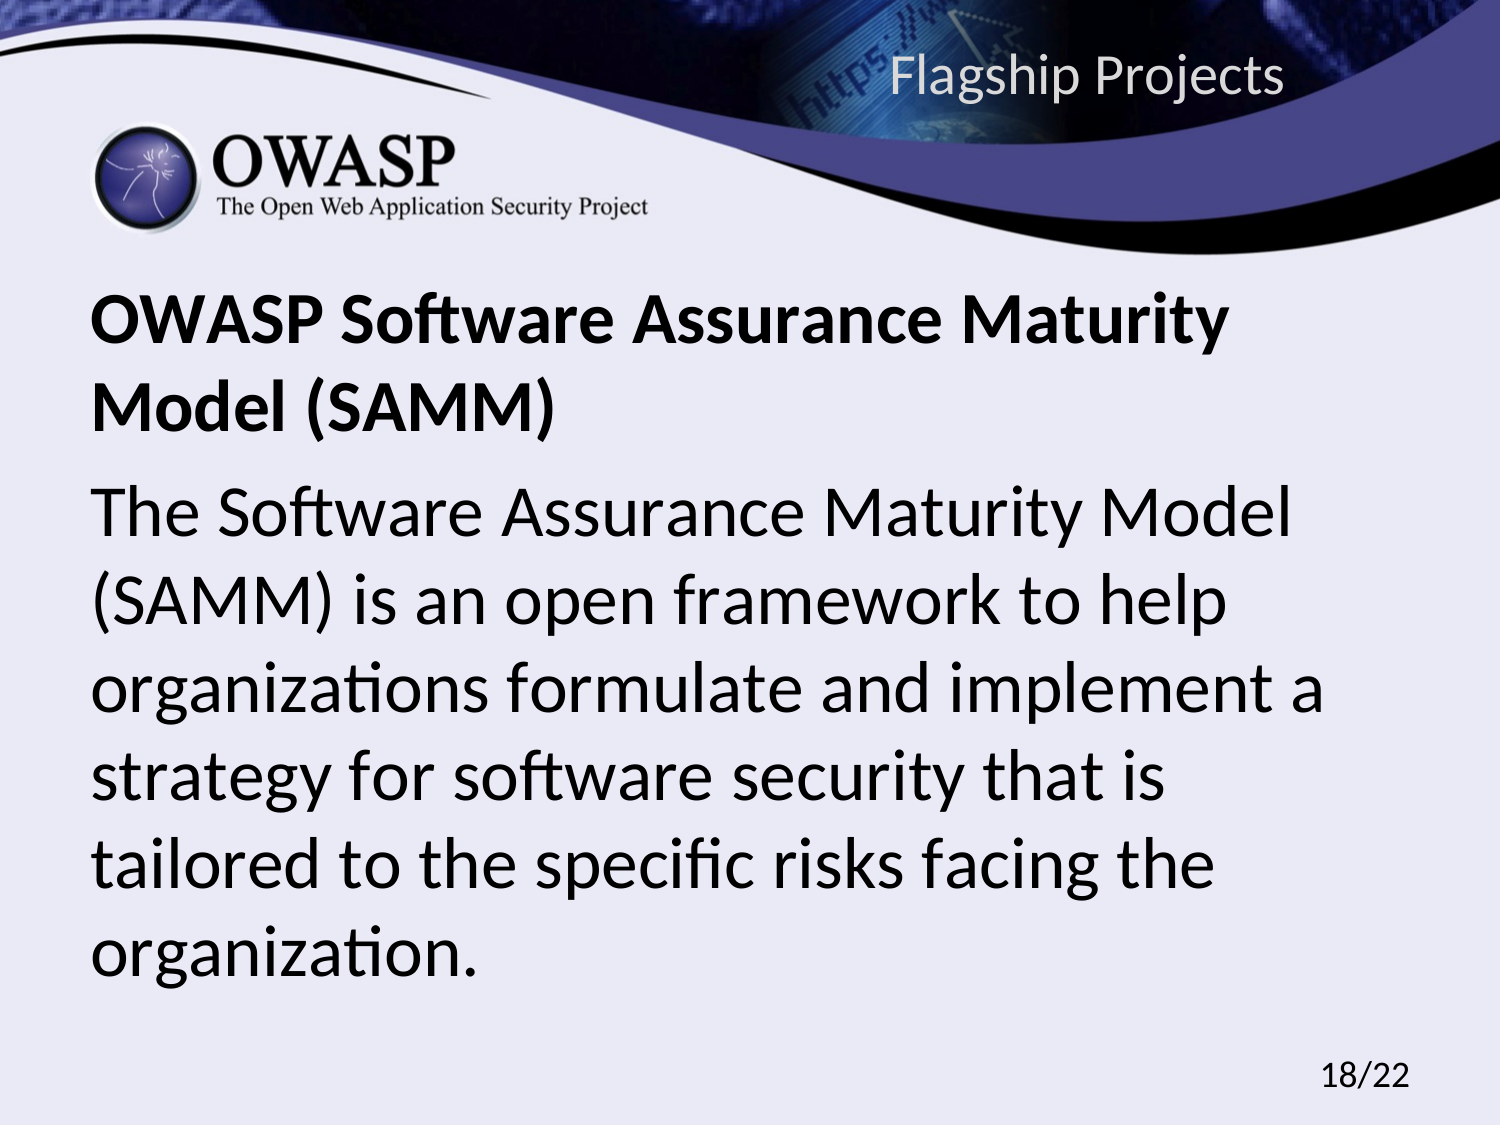

Flagship Projects
# OWASP Software Assurance Maturity Model (SAMM)
The Software Assurance Maturity Model (SAMM) is an open framework to help organizations formulate and implement a strategy for software security that is tailored to the specific risks facing the organization.
18